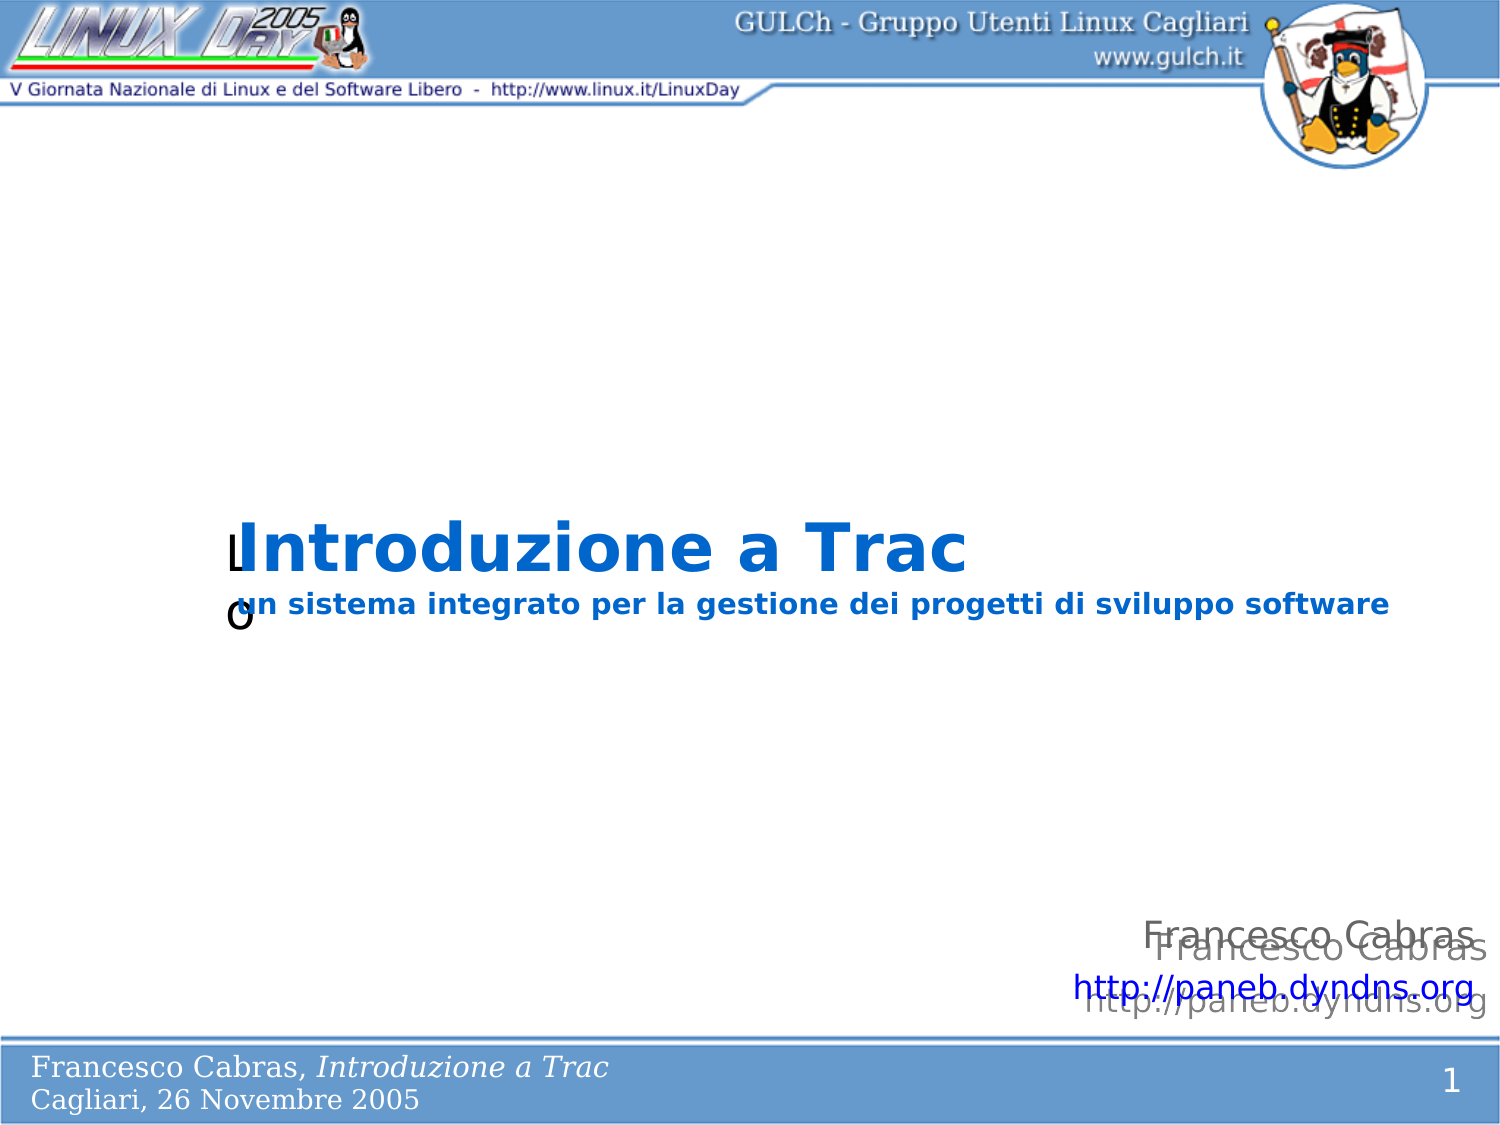

Introduzione a Trac
un sistema integrato per la gestione dei progetti di sviluppo software
Lo
Francesco Cabras
http://paneb.dyndns.org